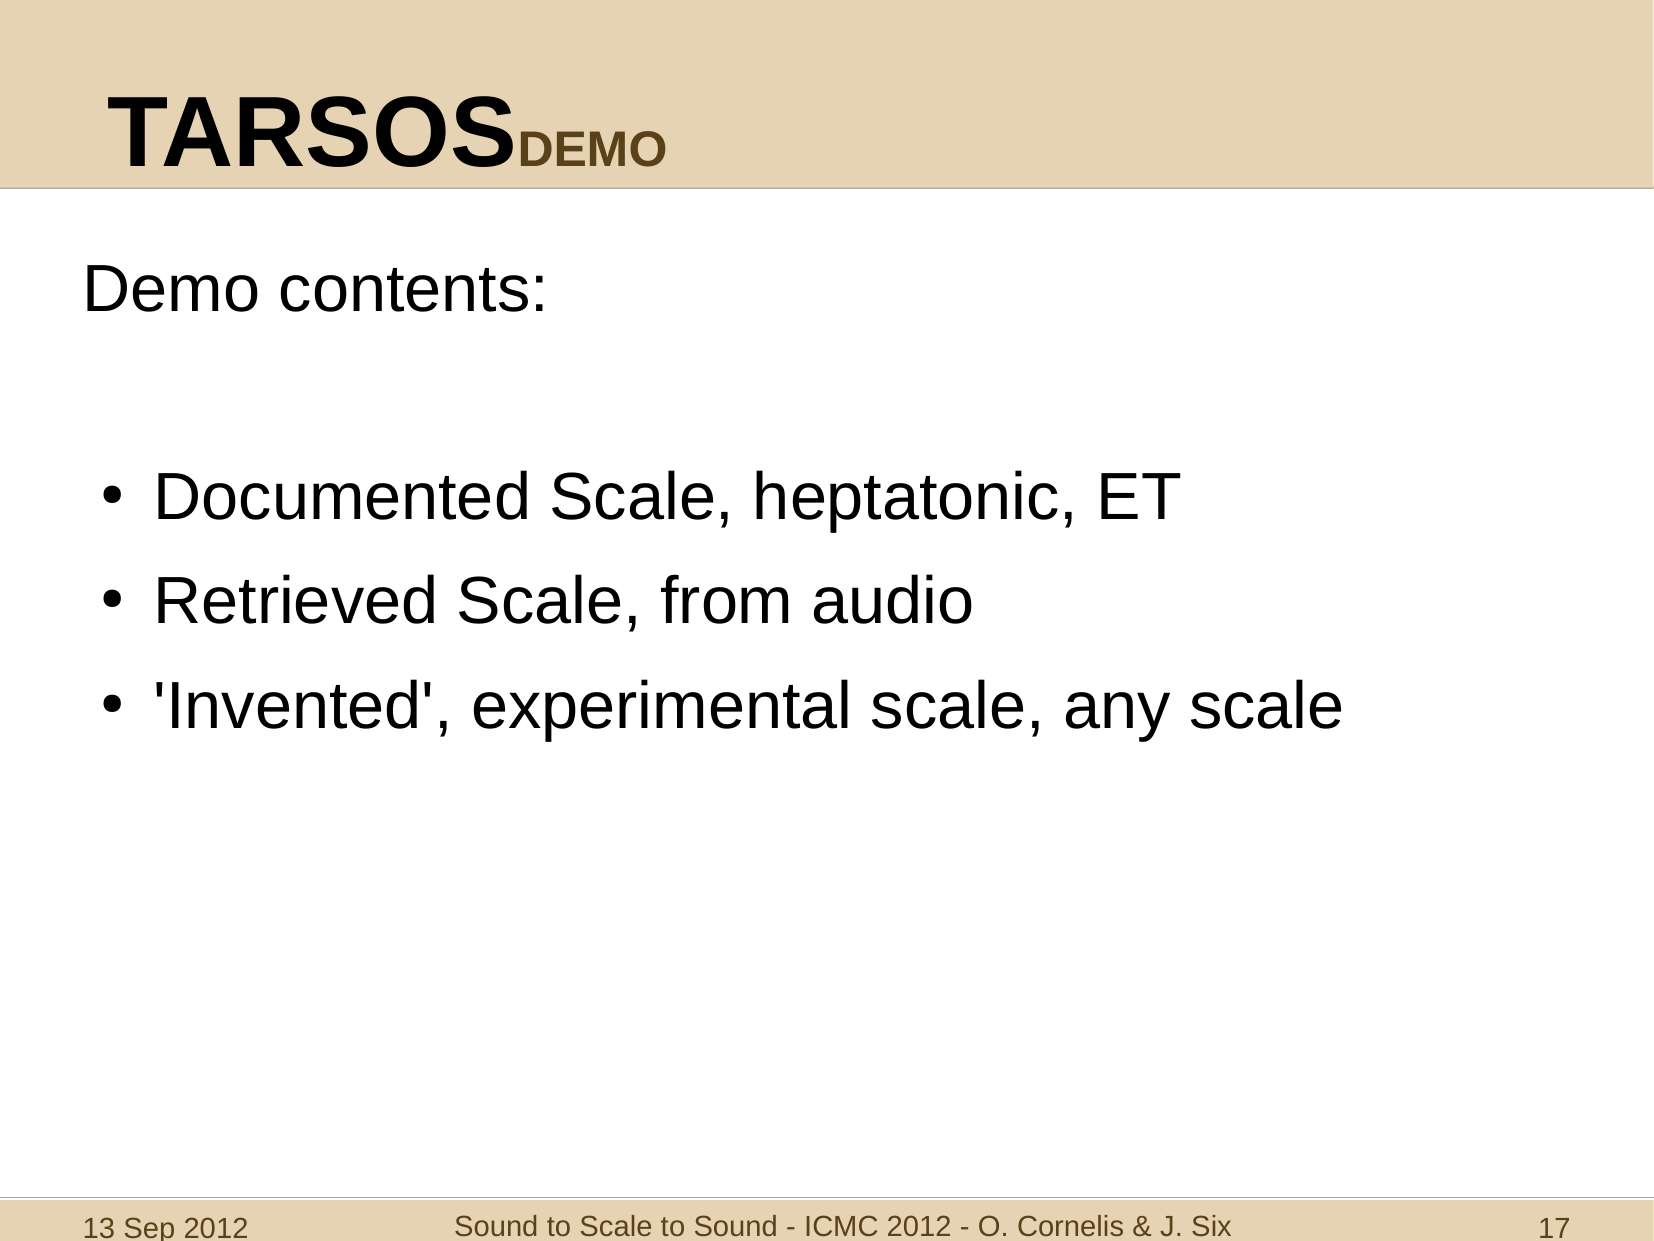

# TARSOSDEMO
Demo contents:
Documented Scale, heptatonic, ET
Retrieved Scale, from audio
'Invented', experimental scale, any scale
Sound to Scale to Sound - ICMC 2012 - O. Cornelis & J. Six
13 Sep 2012
17